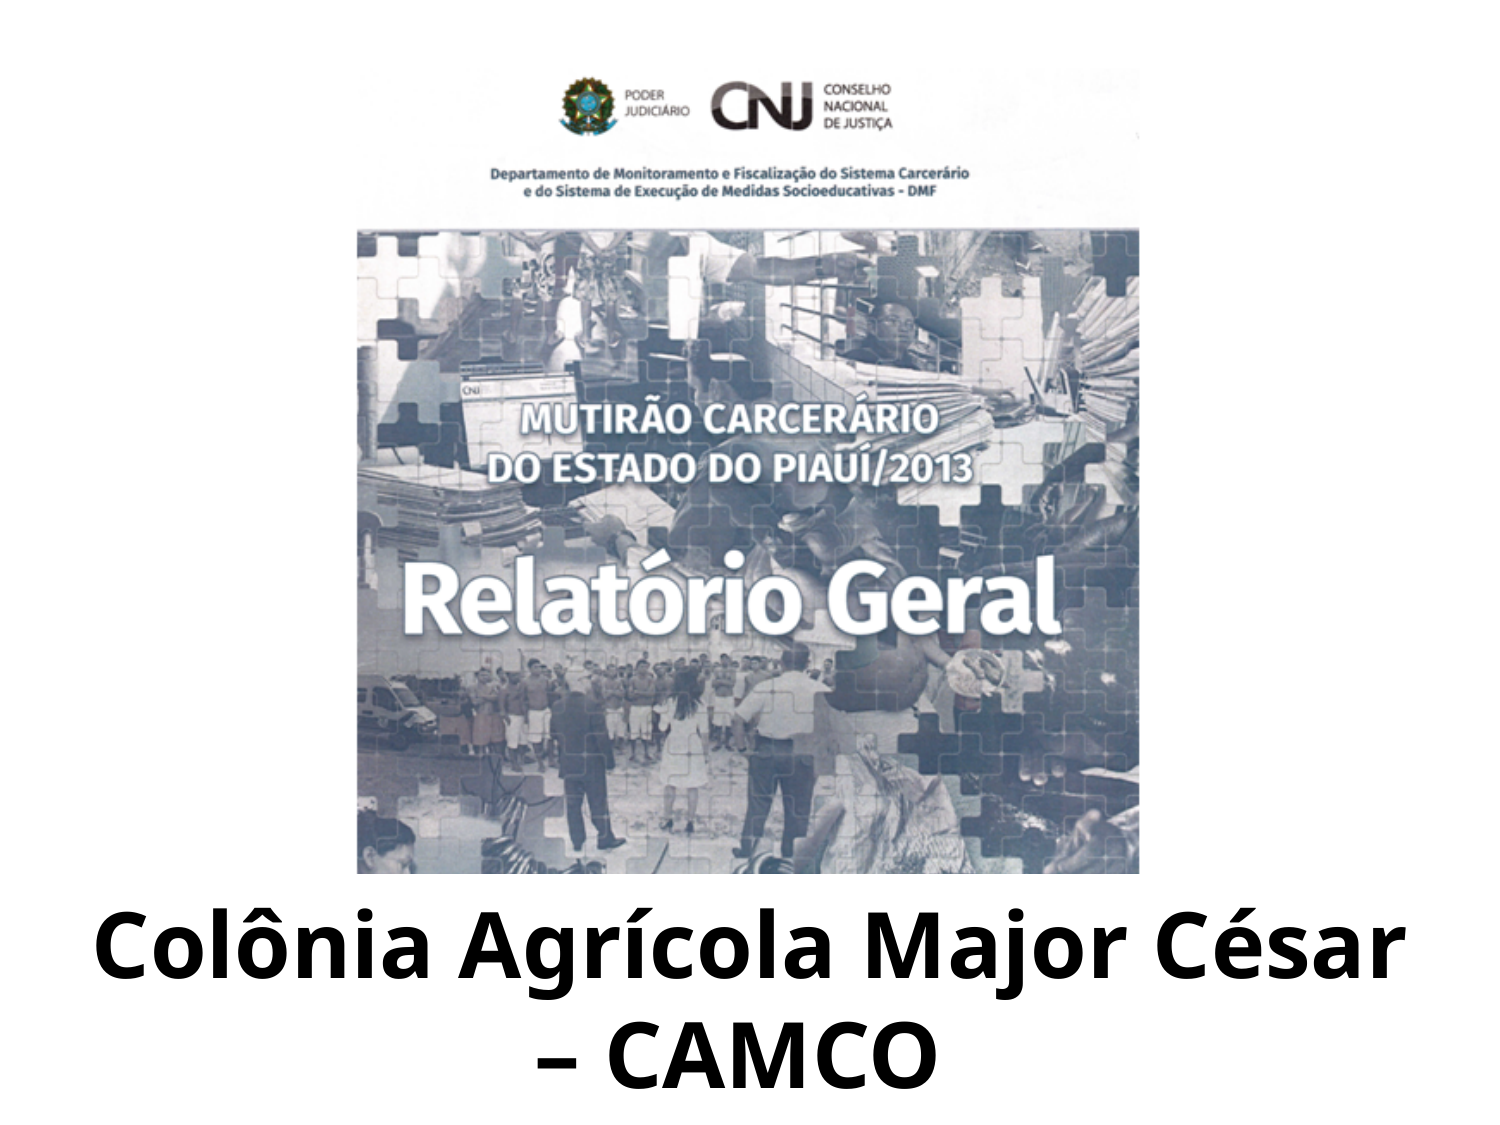

# Colônia Agrícola Major César – CAMCO